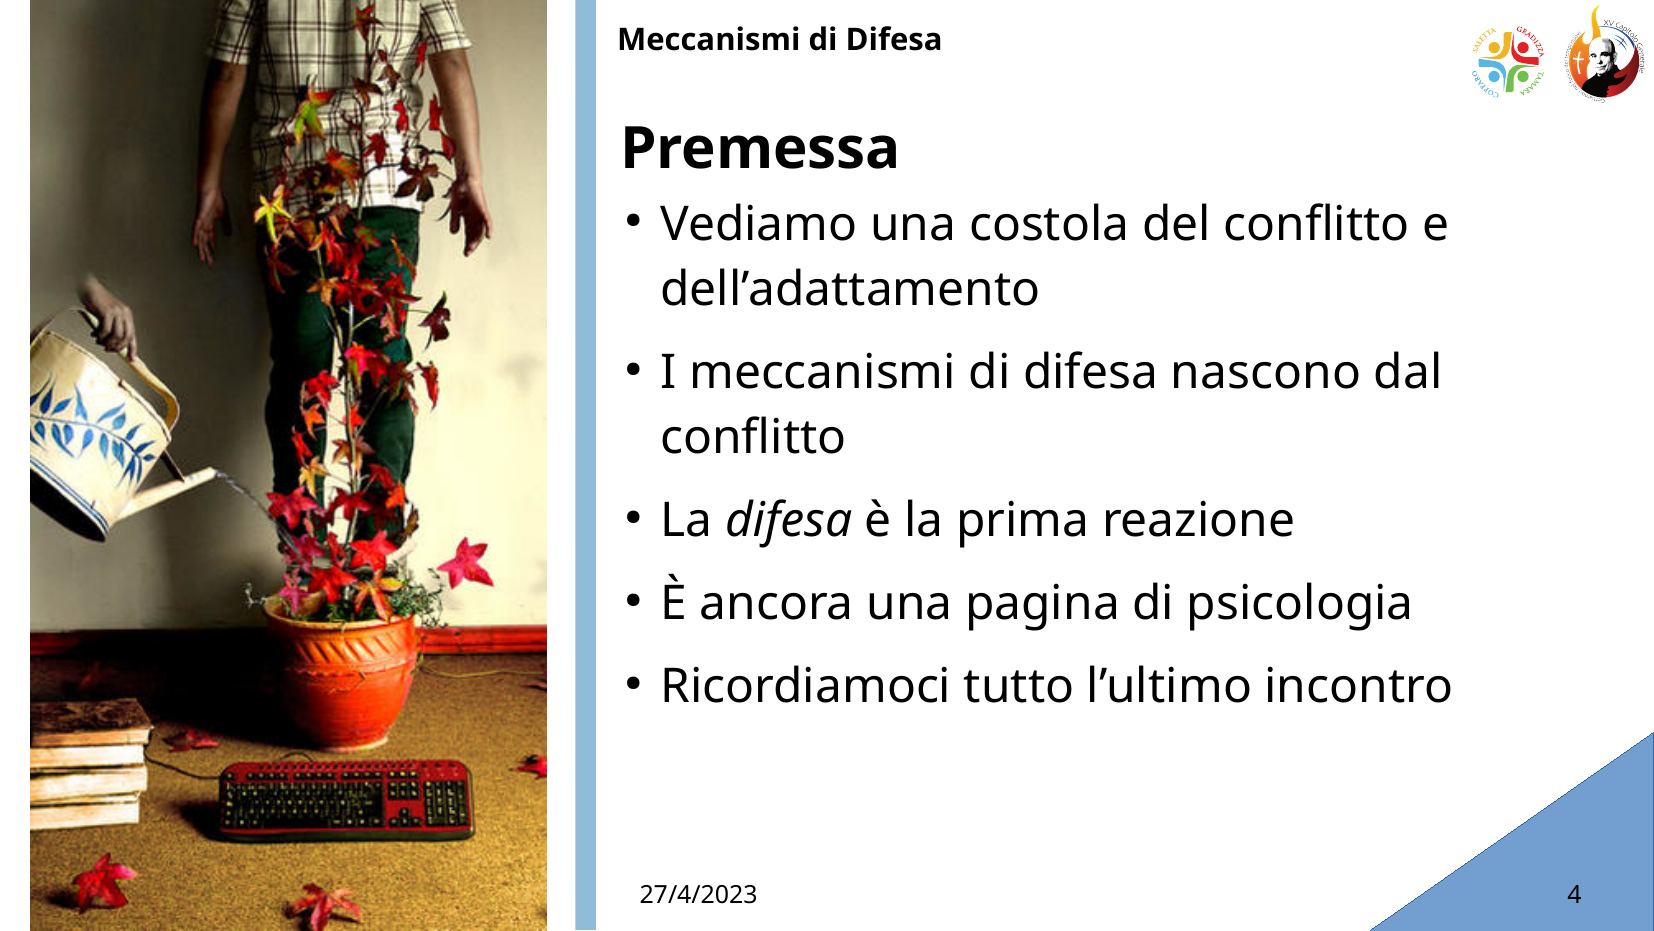

Meccanismi di Difesa
Premessa
# Vediamo una costola del conflitto e dell’adattamento
I meccanismi di difesa nascono dal conflitto
La difesa è la prima reazione
È ancora una pagina di psicologia
Ricordiamoci tutto l’ultimo incontro